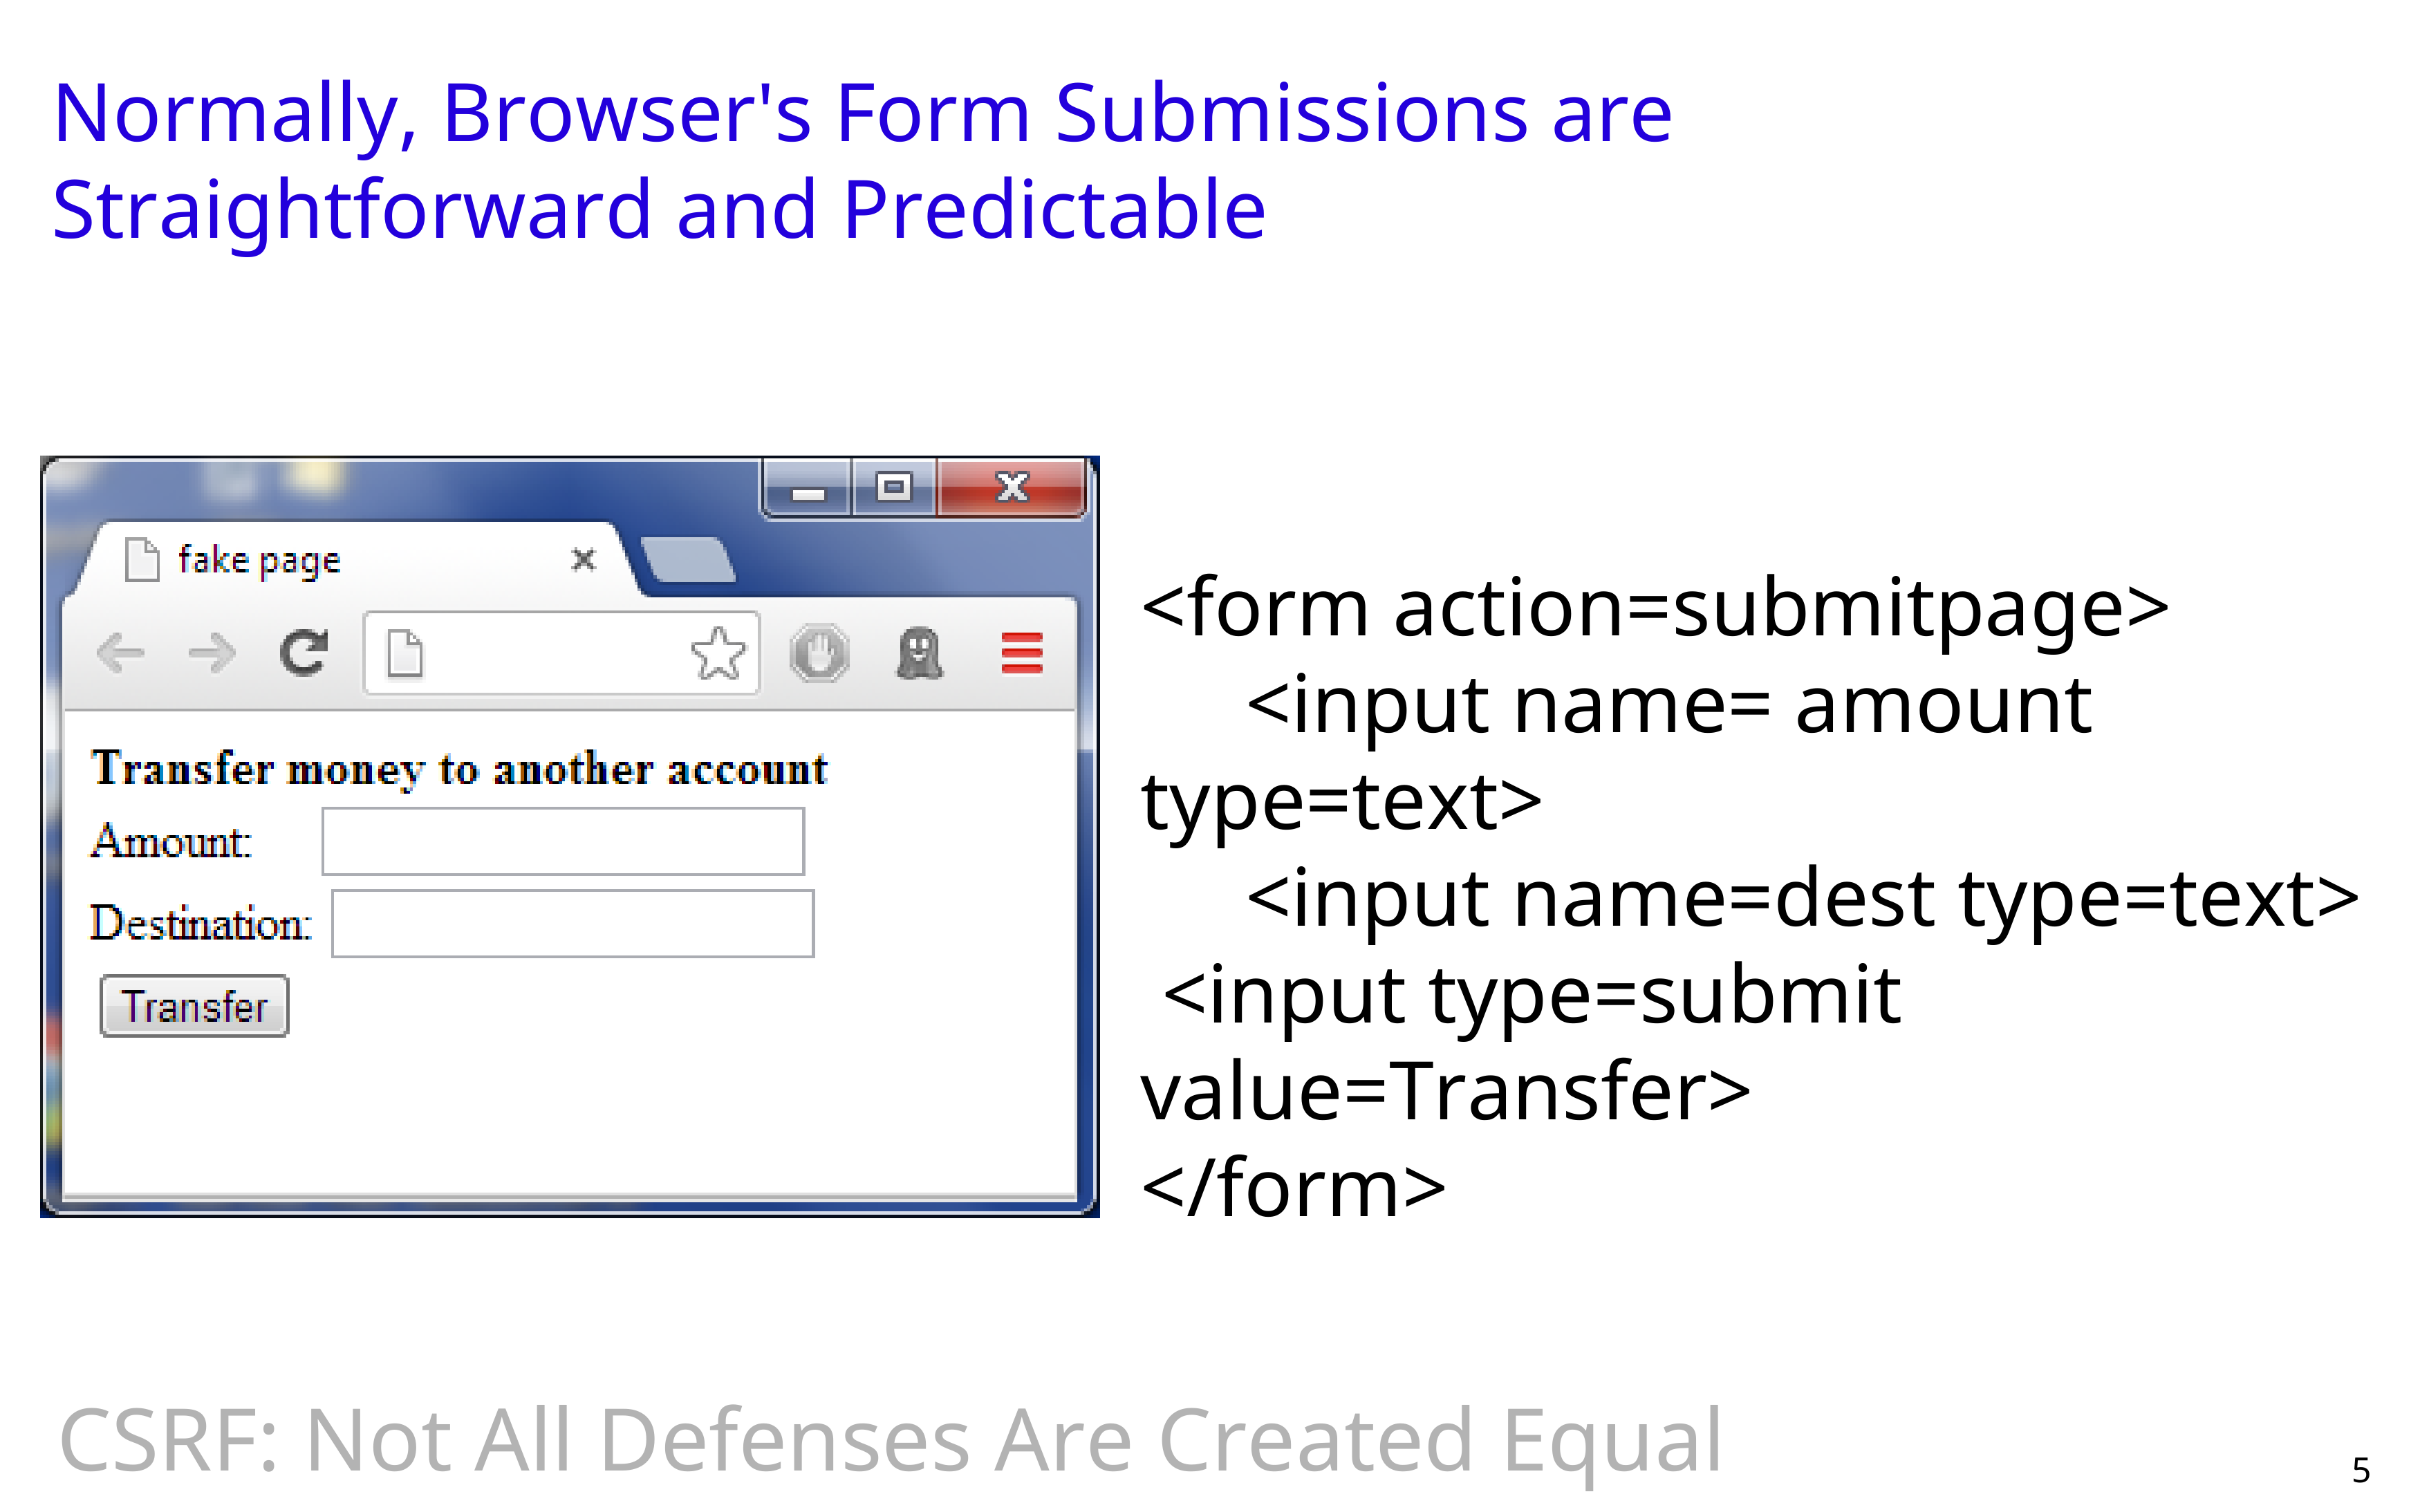

Normally, Browser's Form Submissions are Straightforward and Predictable
<form action=submitpage>
 <input name= amount type=text>
 <input name=dest type=text>
 <input type=submit value=Transfer>
</form>